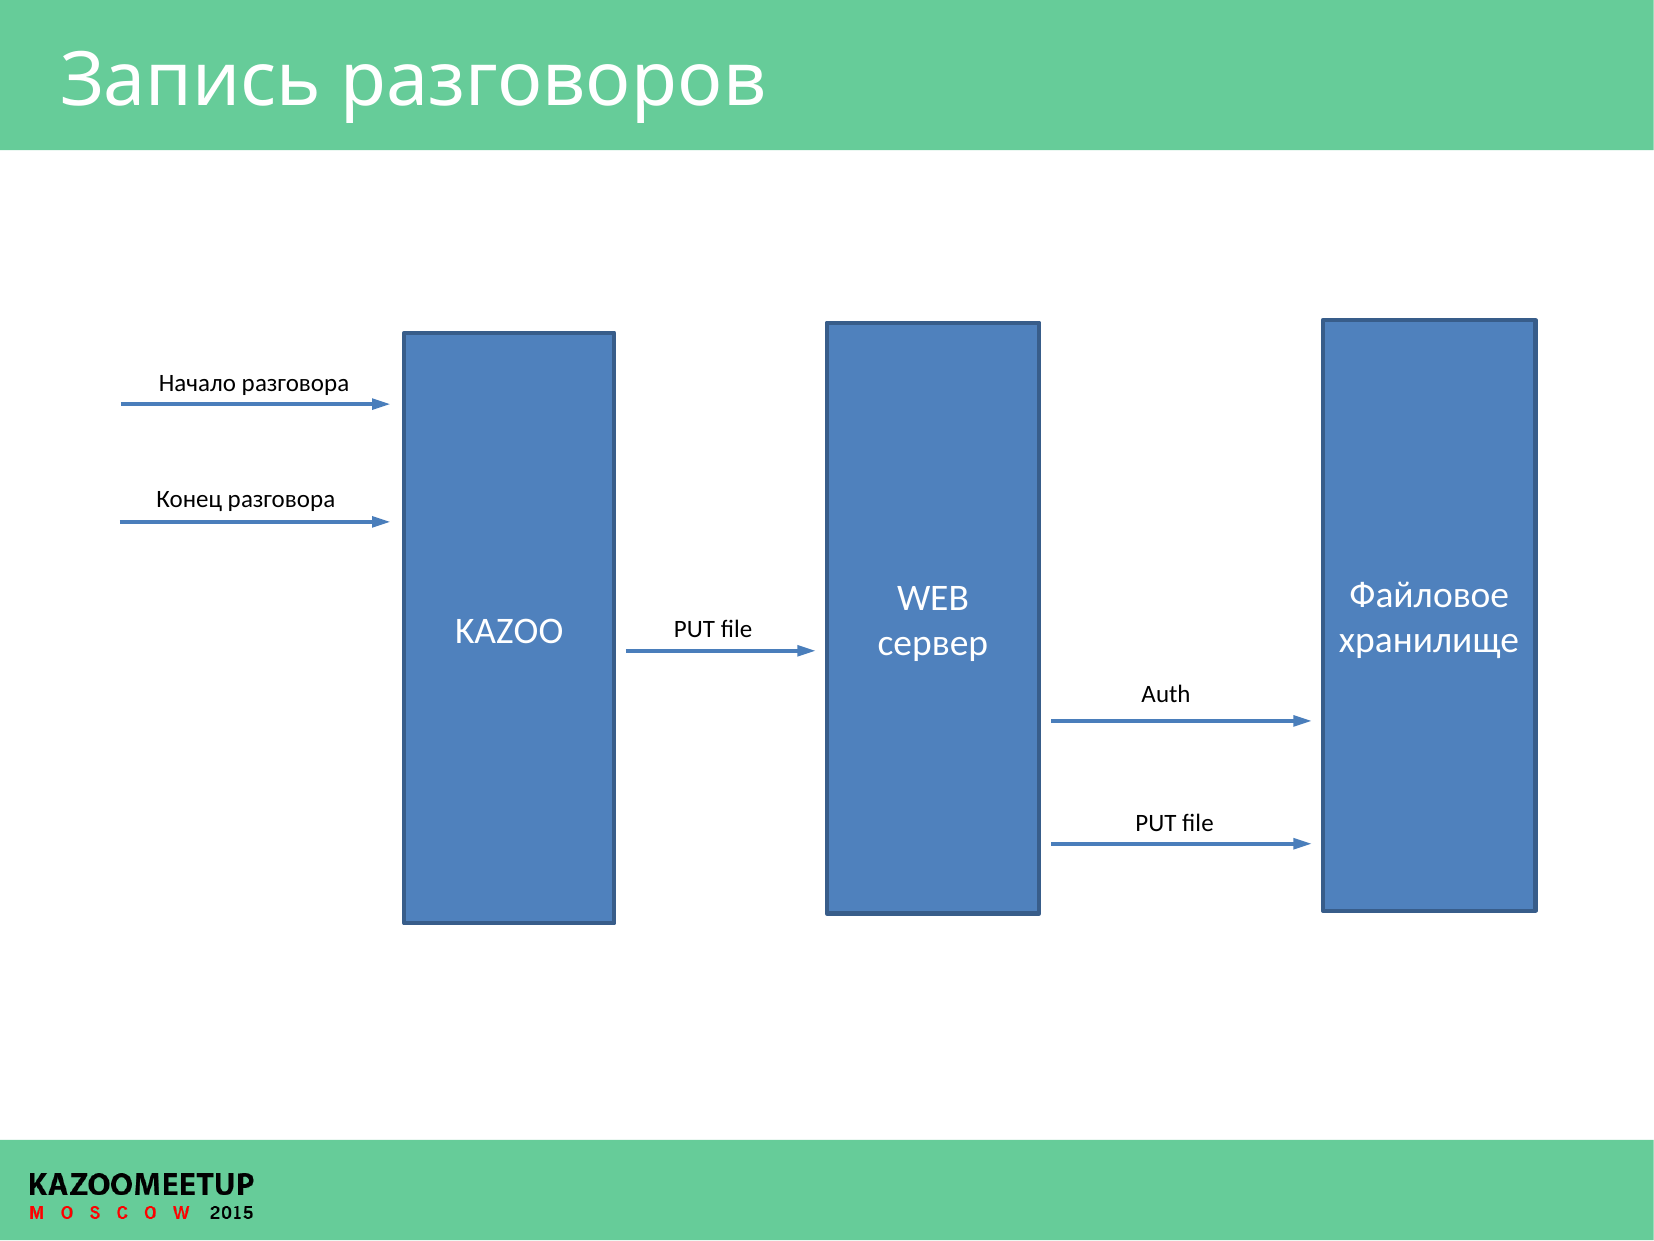

# Запись разговоров
Файловое хранилище
WEB сервер
KAZOO
Начало разговора
Конец разговора
PUT file
Auth
PUT file